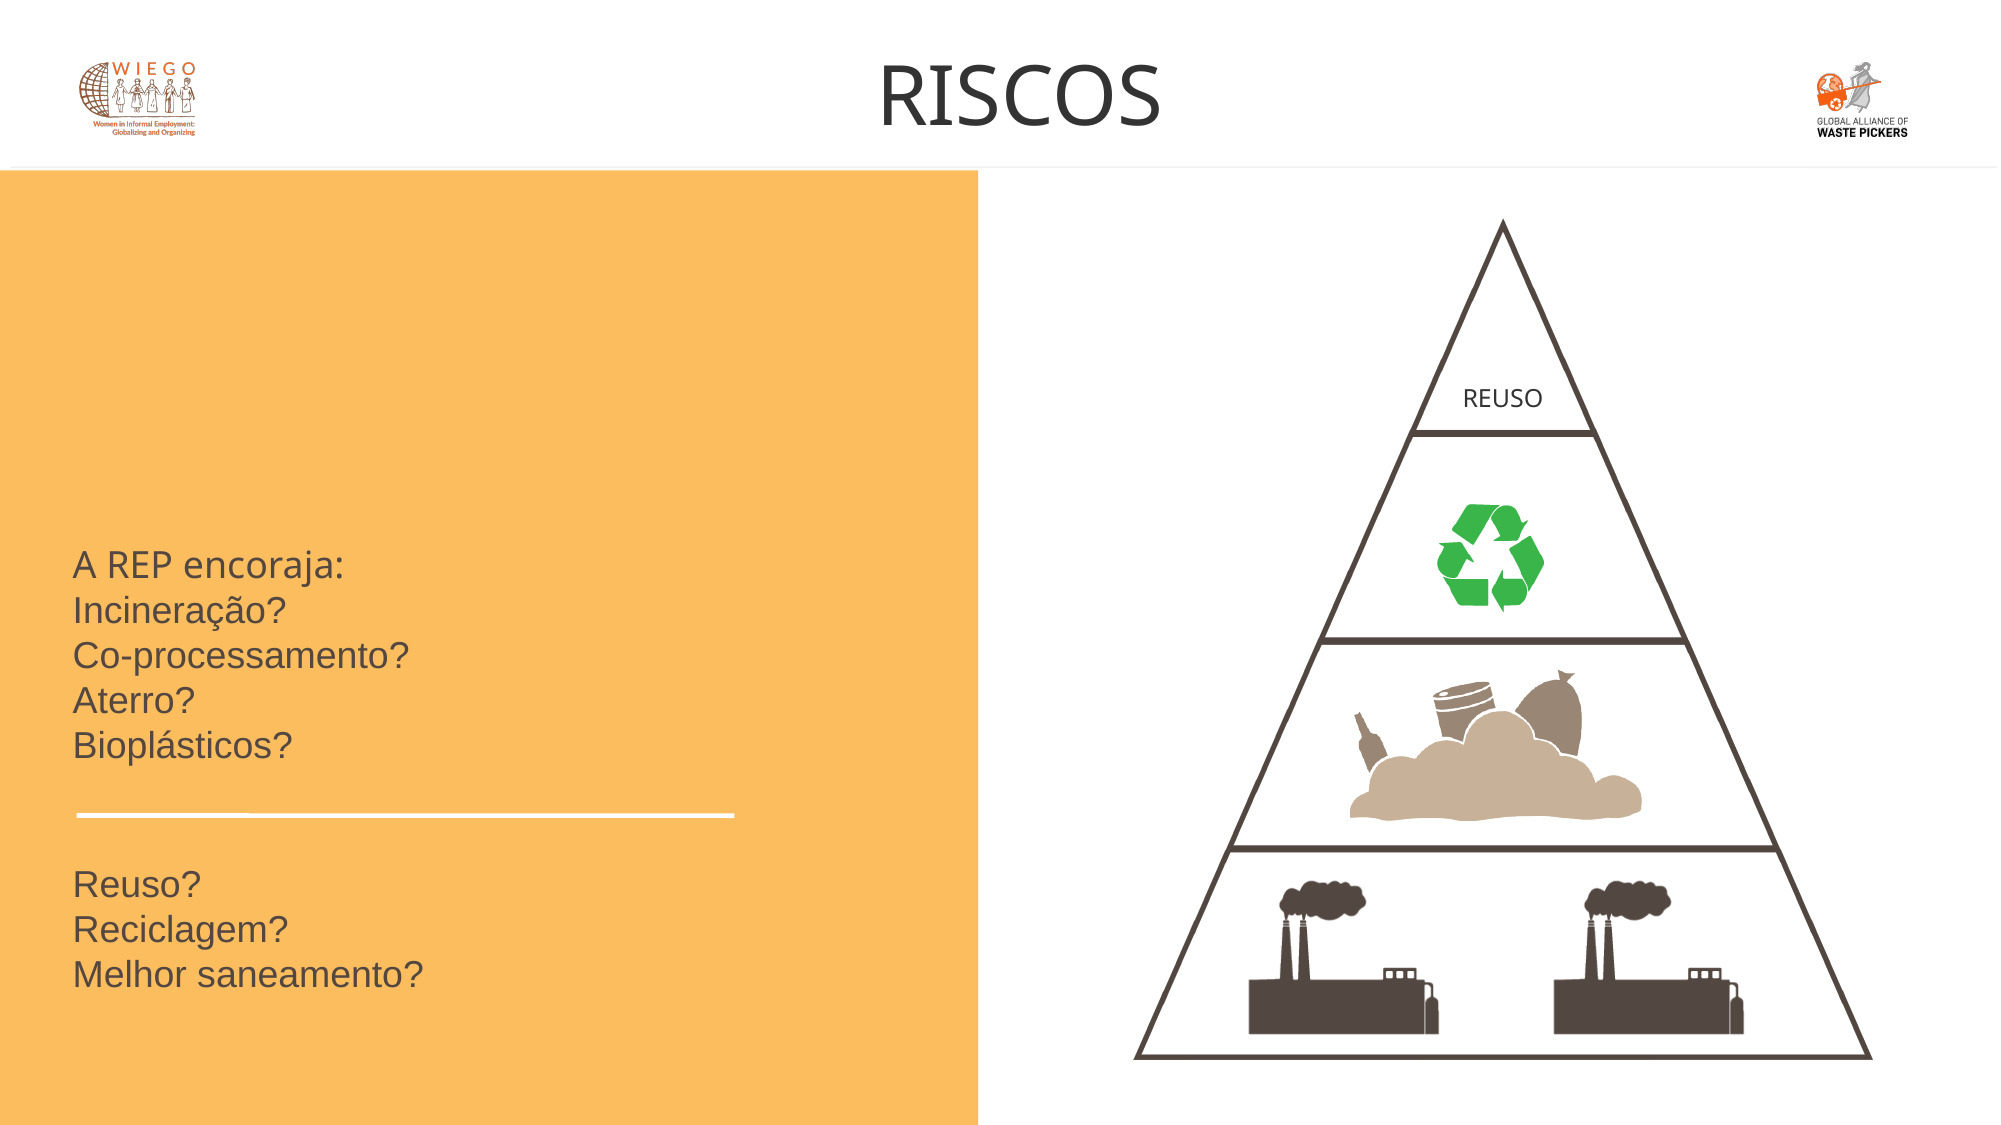

RISCOS
REUSO
A REP encoraja:
Incineração?
Co-processamento?
Aterro?
Bioplásticos?
Reuso?
Reciclagem?
Melhor saneamento?